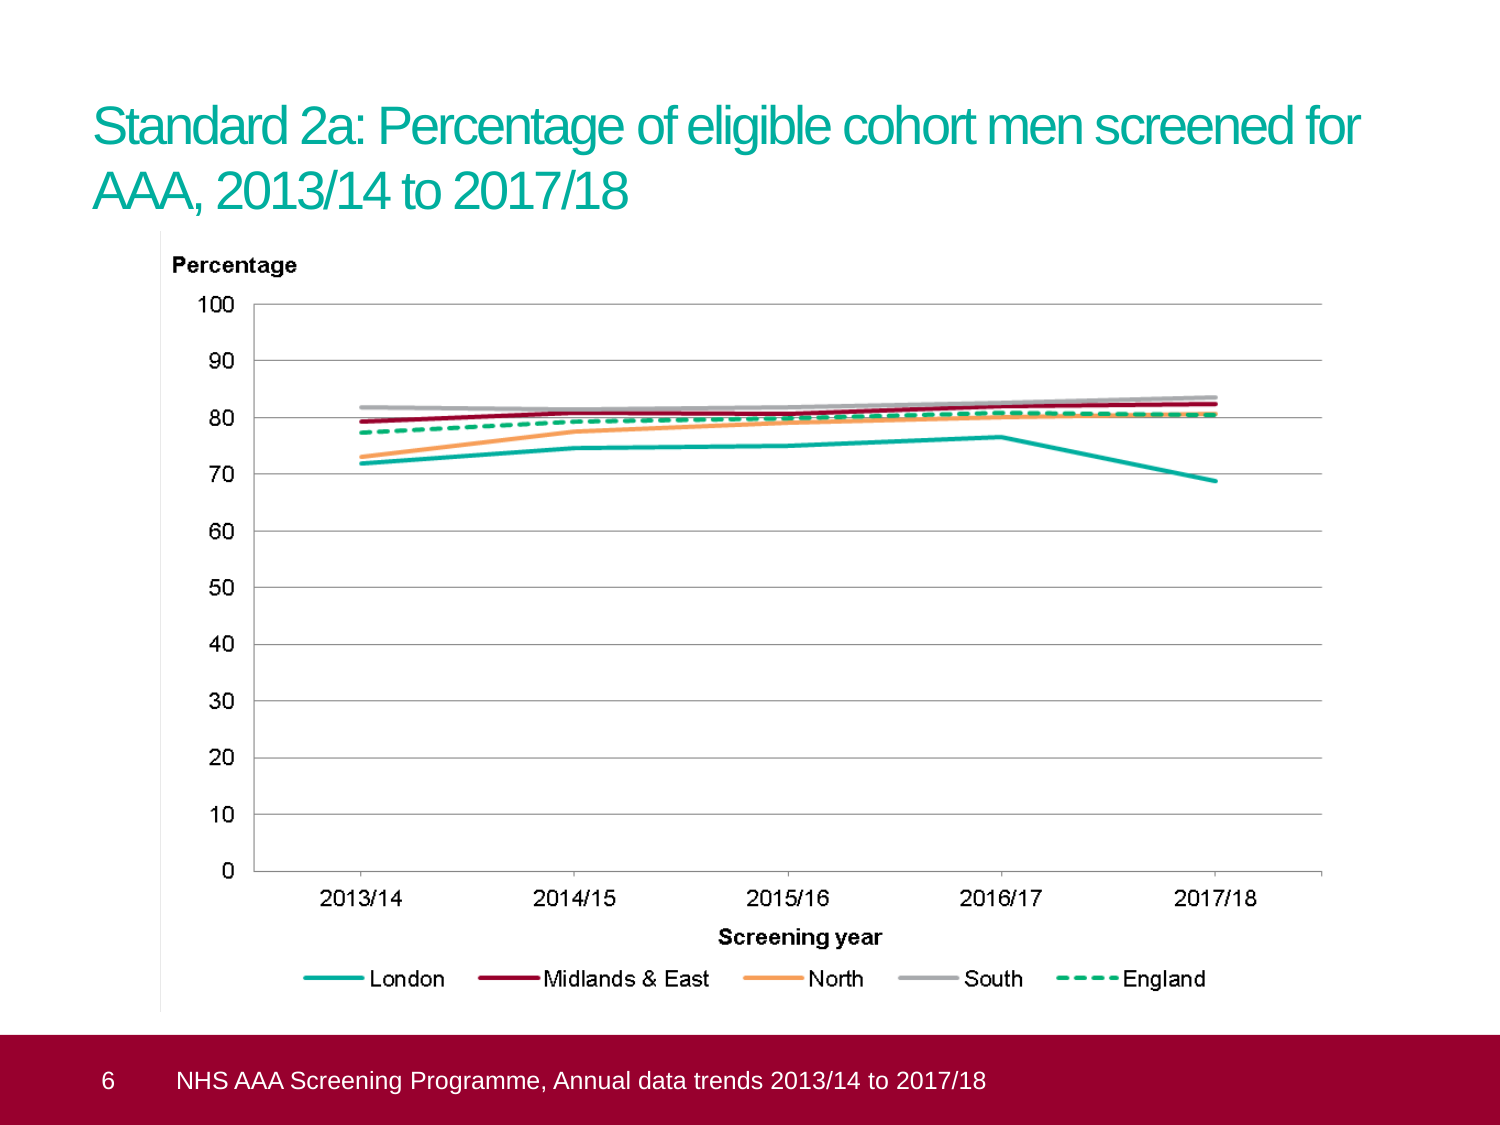

# Standard 2a: Percentage of eligible cohort men screened for AAA, 2013/14 to 2017/18
NHS AAA Screening Programme, Annual data trends 2013/14 to 2017/18